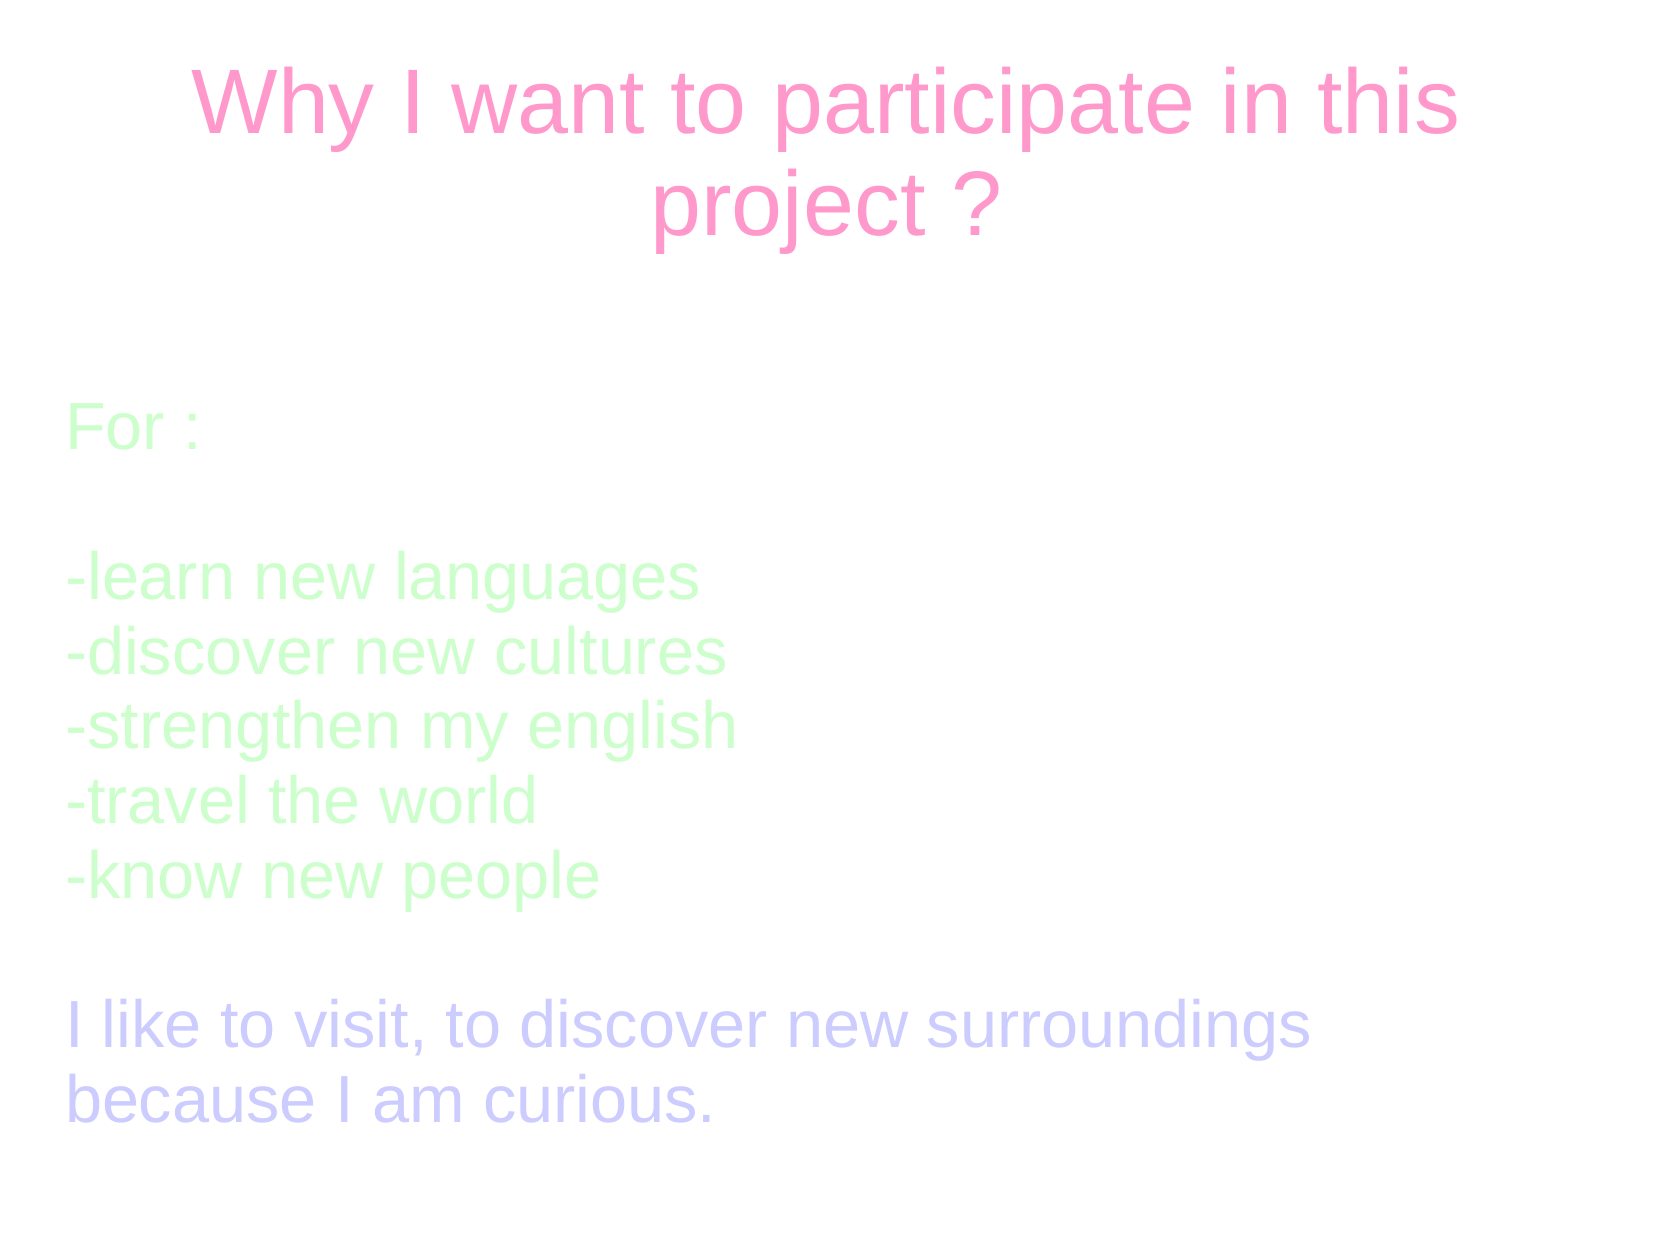

# Why I want to participate in this project ?
For :
-learn new languages
-discover new cultures
-strengthen my english
-travel the world
-know new people
I like to visit, to discover new surroundings because I am curious.
-